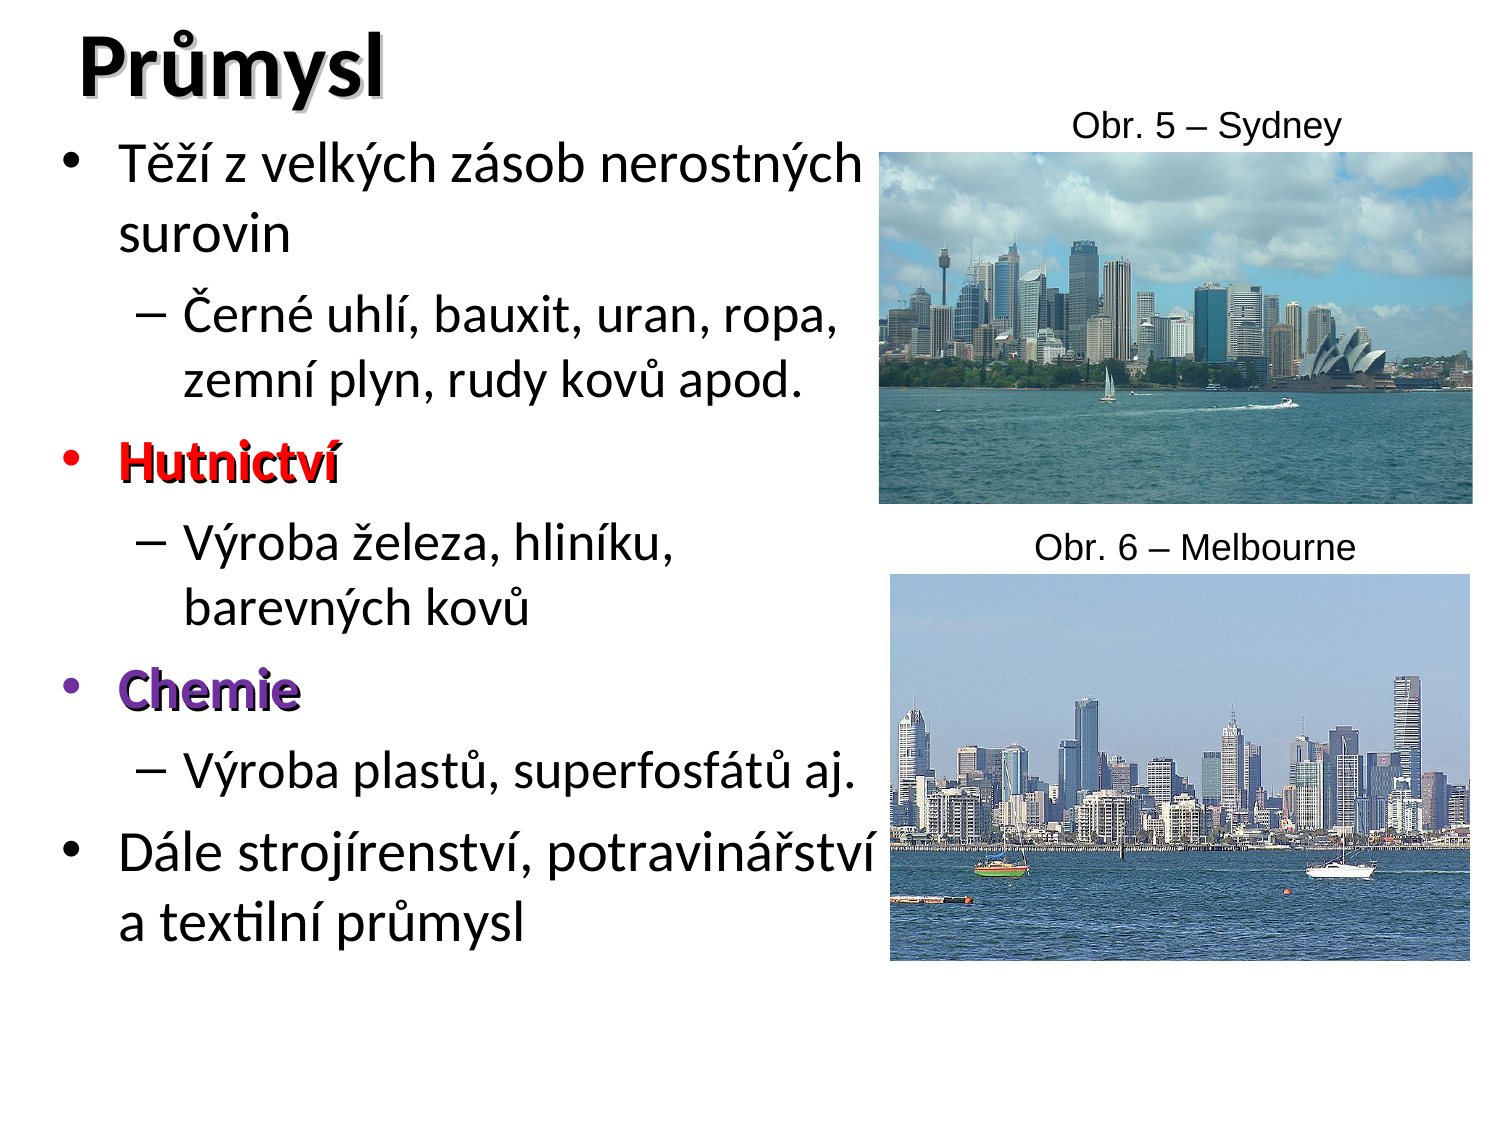

# Průmysl
Obr. 5 – Sydney
Těží z velkých zásob nerostných surovin
Černé uhlí, bauxit, uran, ropa, zemní plyn, rudy kovů apod.
Hutnictví
Výroba železa, hliníku, barevných kovů
Chemie
Výroba plastů, superfosfátů aj.
Dále strojírenství, potravinářství
a textilní průmysl
Obr. 6 – Melbourne